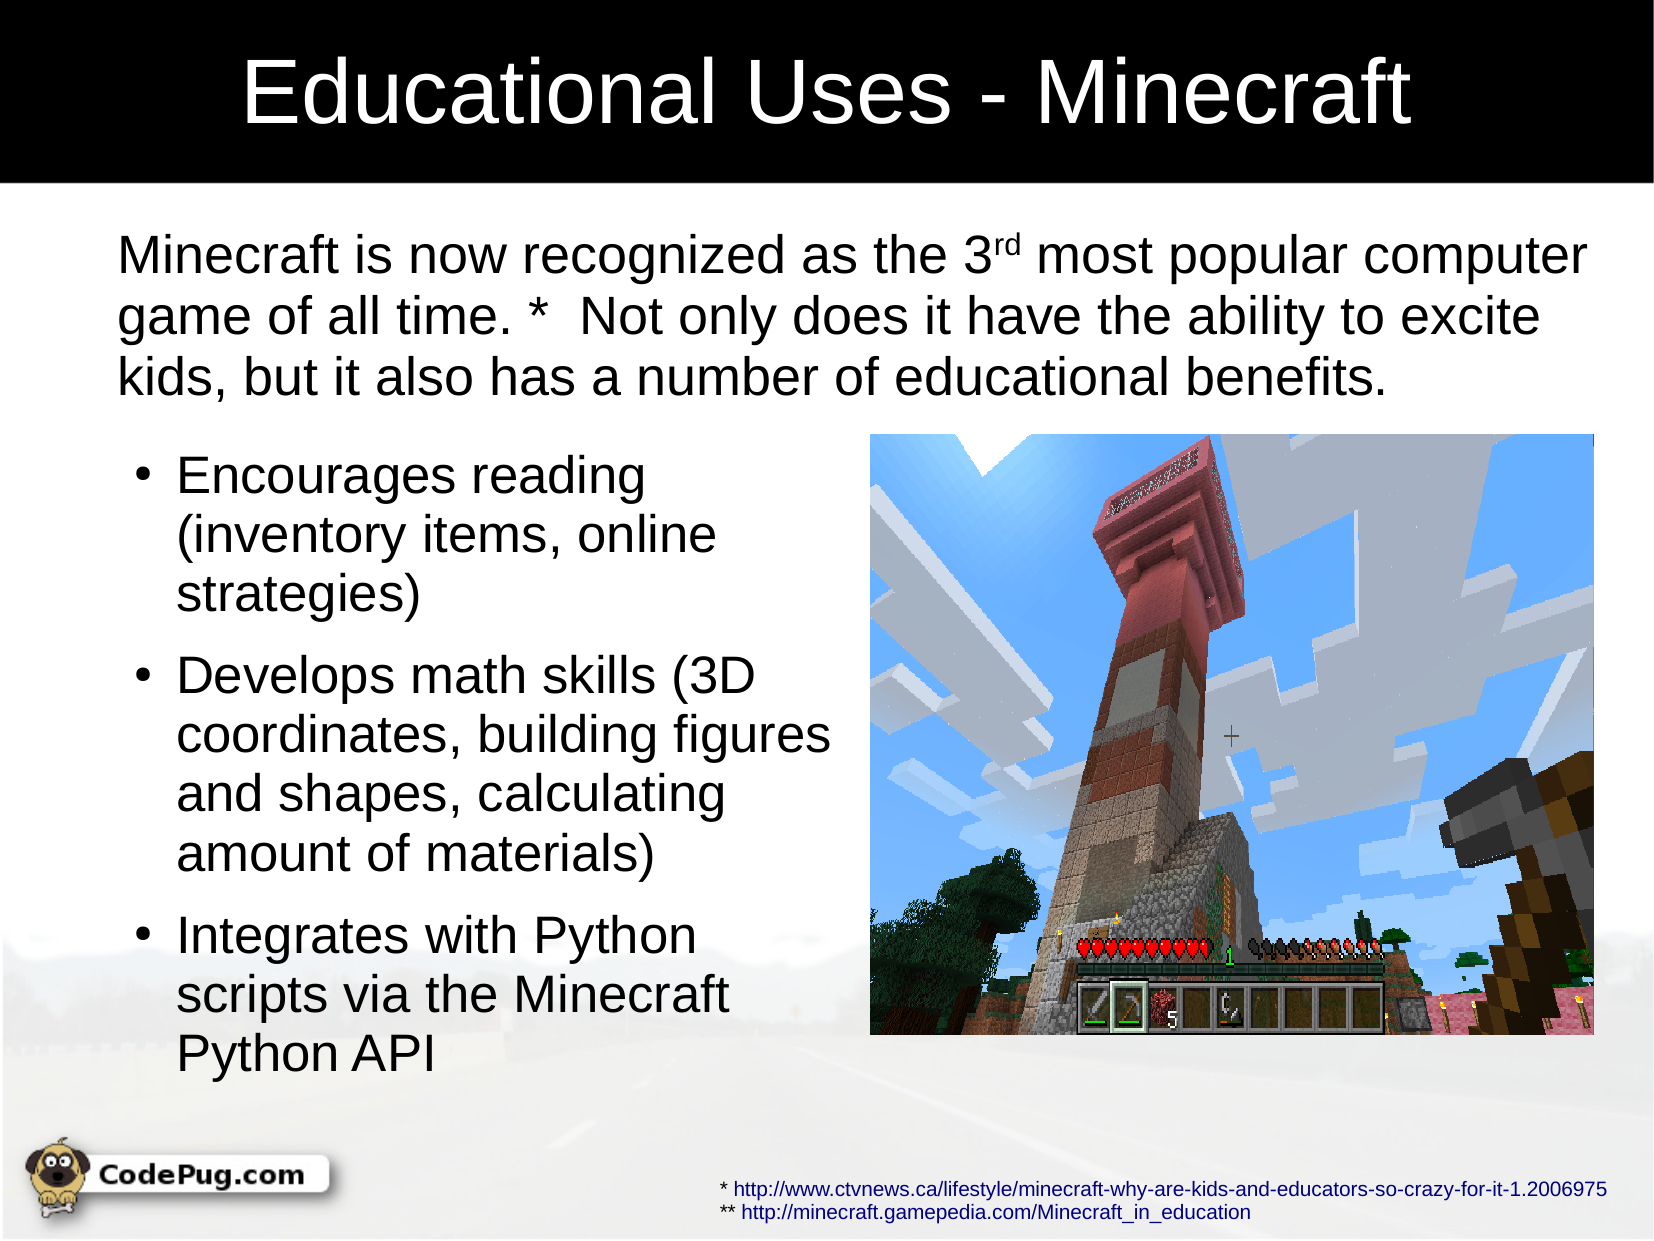

# Educational Uses - Minecraft
Minecraft is now recognized as the 3rd most popular computer game of all time. * Not only does it have the ability to excite kids, but it also has a number of educational benefits.
Encourages reading (inventory items, online strategies)
Develops math skills (3D coordinates, building figures and shapes, calculating amount of materials)
Integrates with Python scripts via the Minecraft Python API
* http://www.ctvnews.ca/lifestyle/minecraft-why-are-kids-and-educators-so-crazy-for-it-1.2006975
** http://minecraft.gamepedia.com/Minecraft_in_education